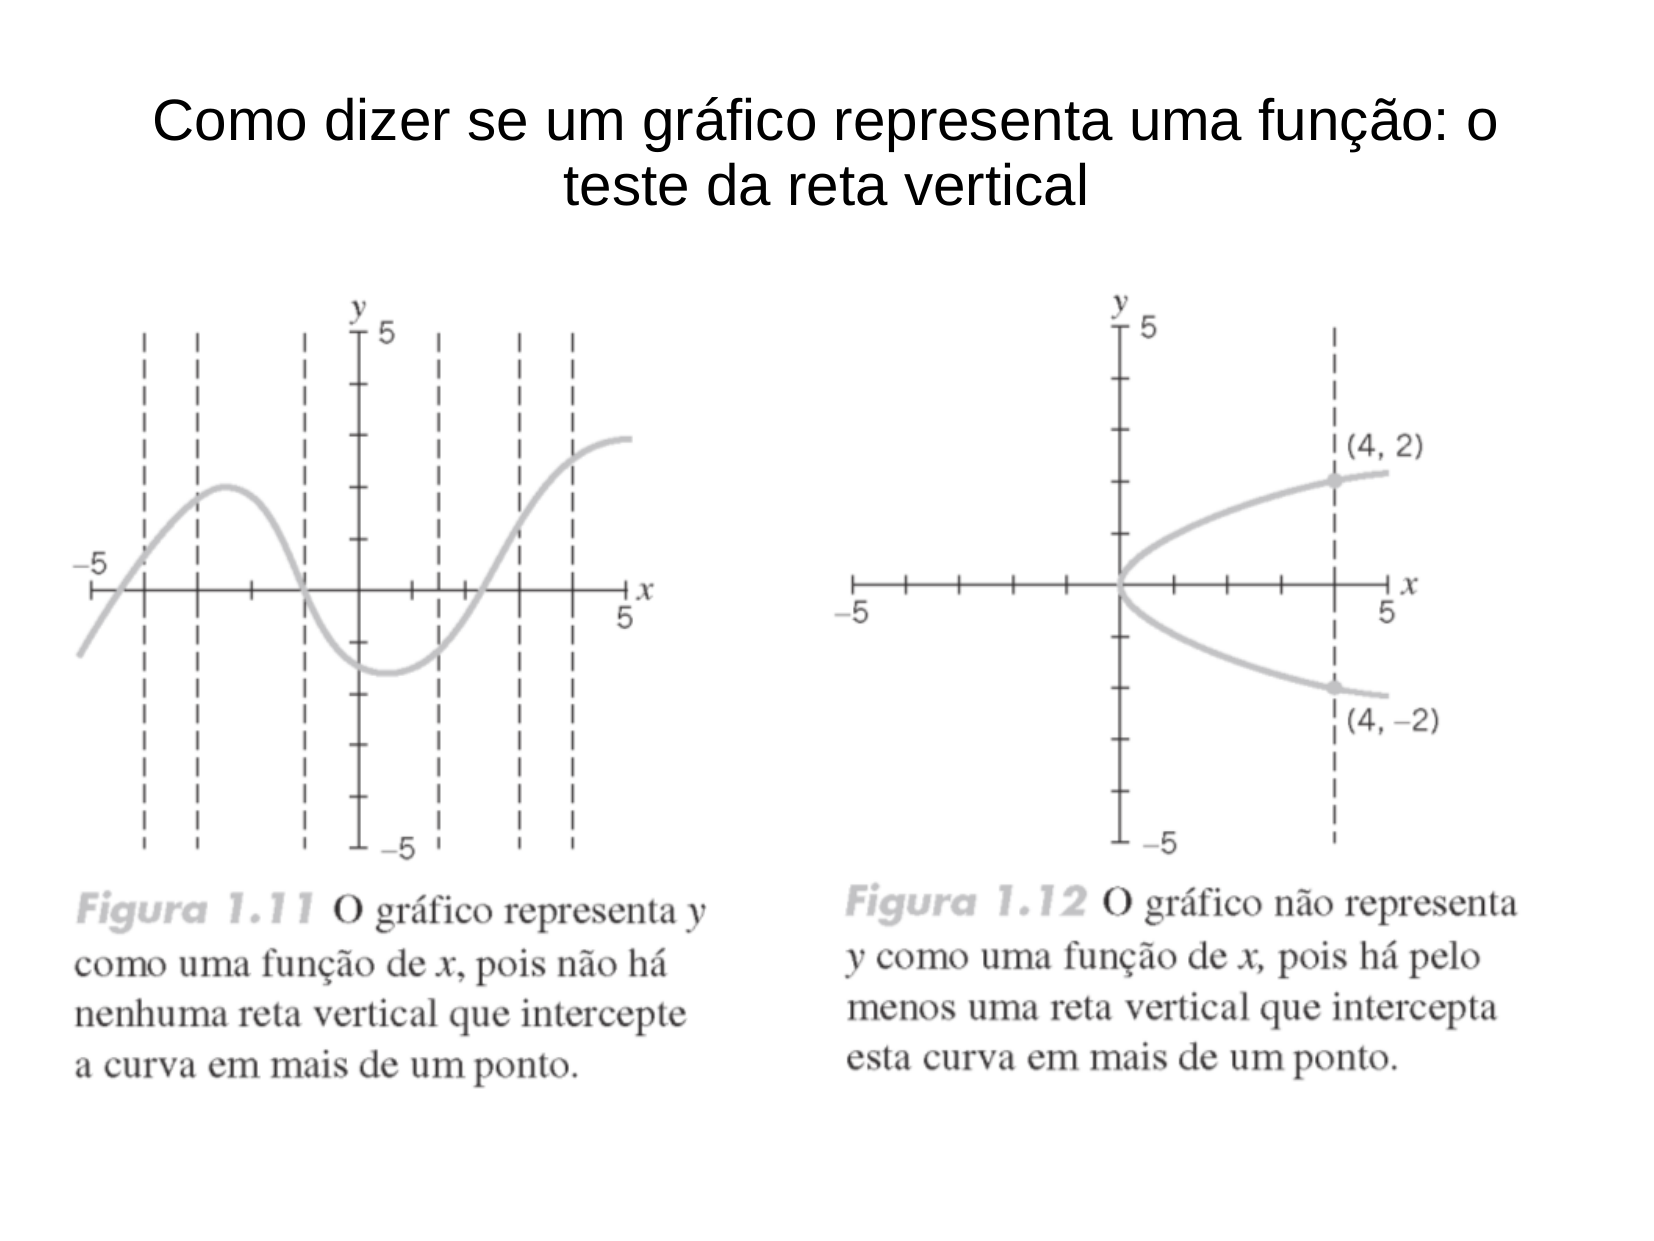

# Como dizer se um gráfico representa uma função: o teste da reta vertical